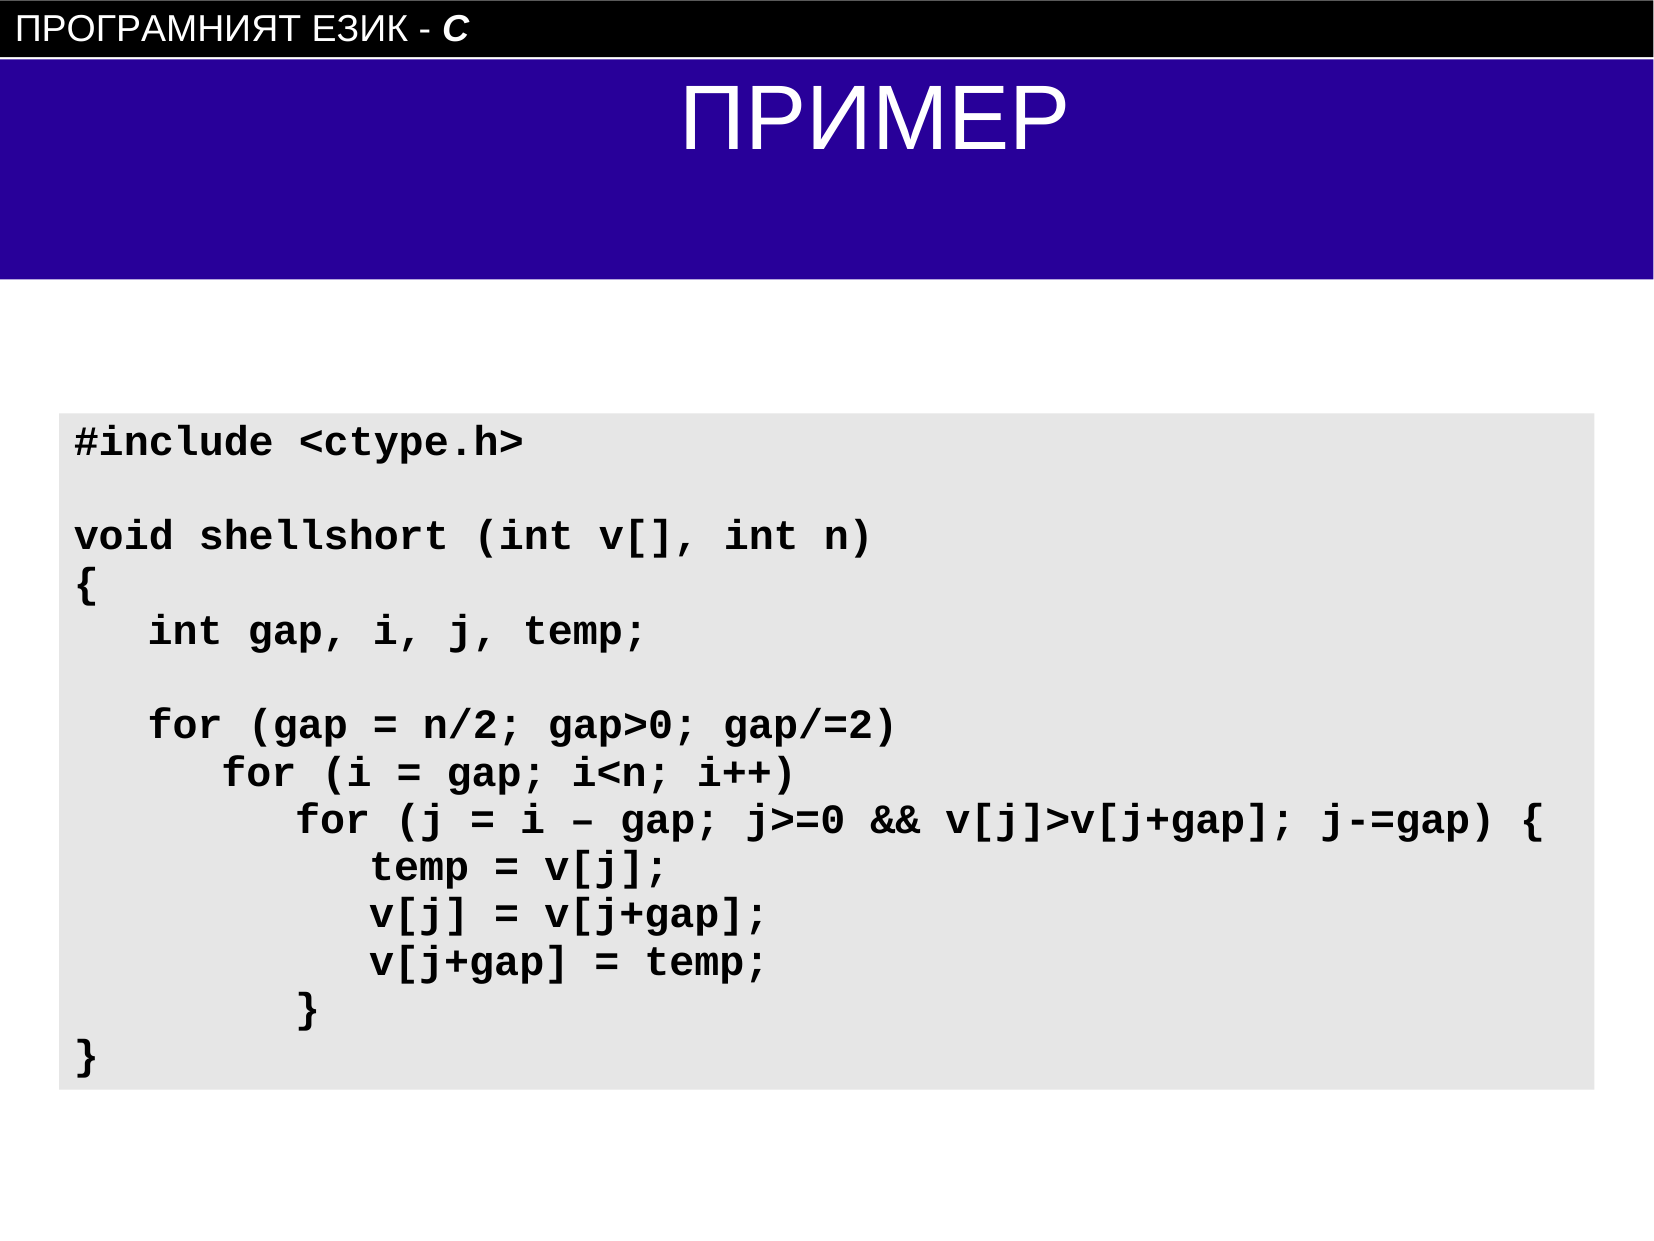

ПРОГРАМНИЯT ЕЗИК - С
									ПРИМЕР
#include <ctype.h>
void shellshort (int v[], int n)
{
	int gap, i, j, temp;
	for (gap = n/2; gap>0; gap/=2)
		for (i = gap; i<n; i++)
			for (j = i – gap; j>=0 && v[j]>v[j+gap]; j-=gap) {
				temp = v[j];
				v[j] = v[j+gap];
				v[j+gap] = temp;
			}
}